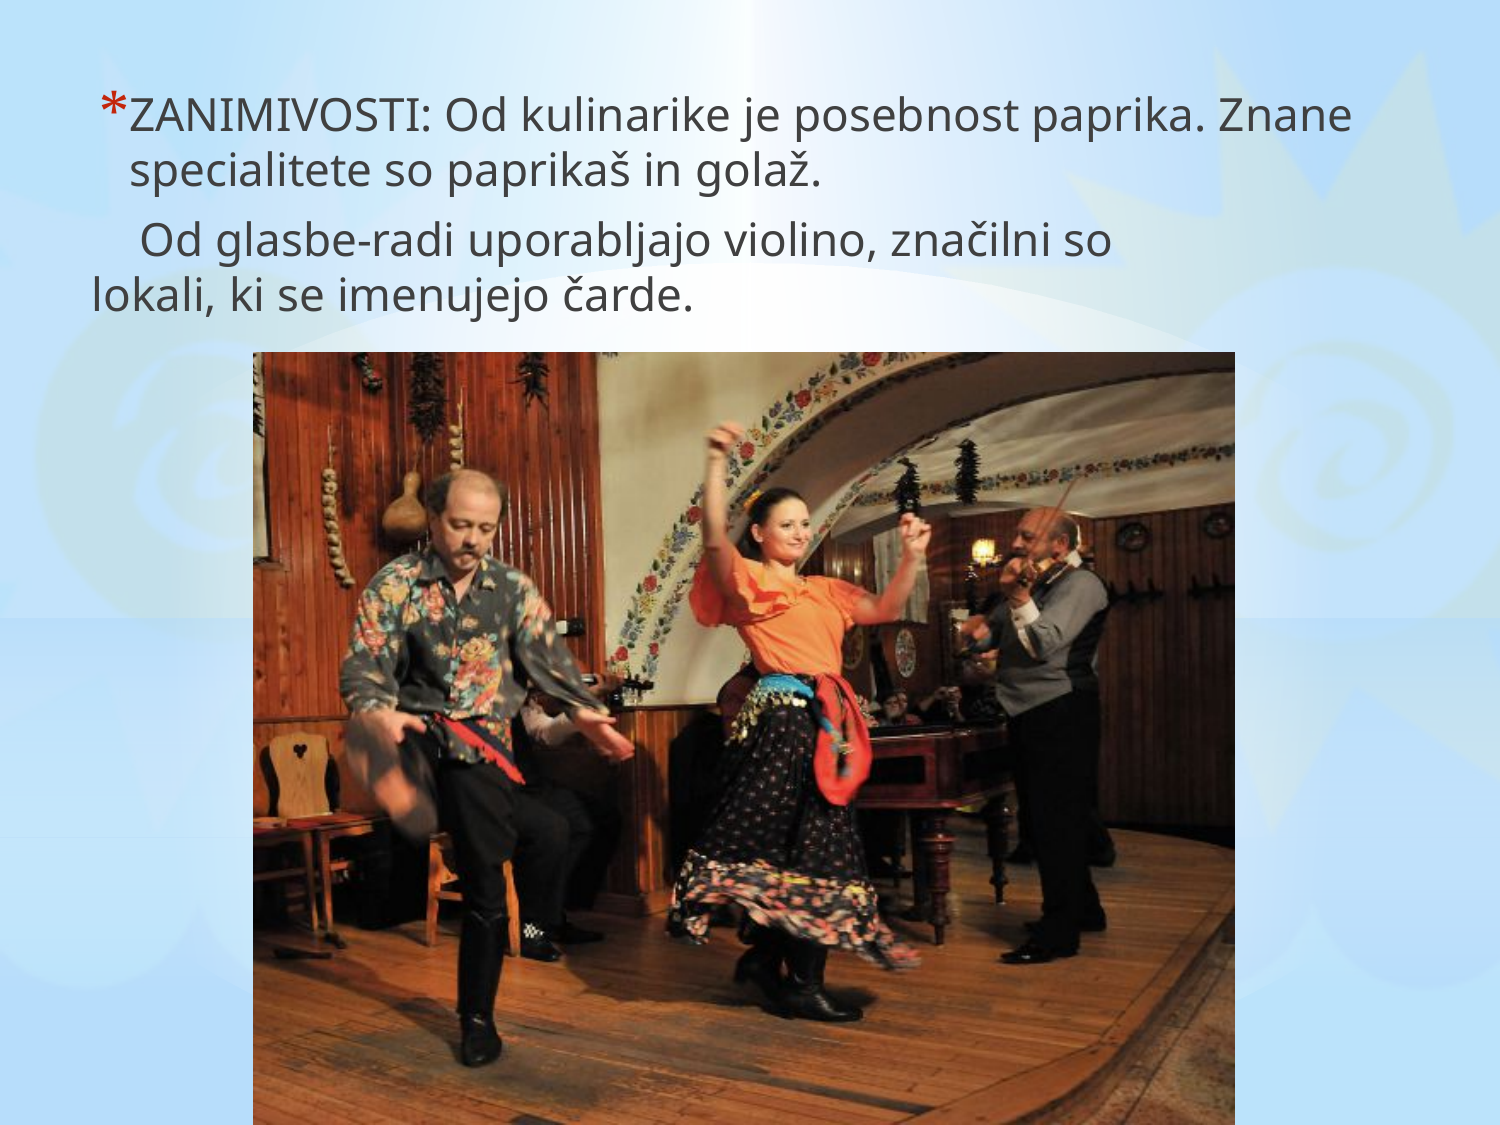

# ZANIMIVOSTI: Od kulinarike je posebnost paprika. Znane specialitete so paprikaš in golaž.
 Od glasbe-radi uporabljajo violino, značilni so lokali, ki se imenujejo čarde.